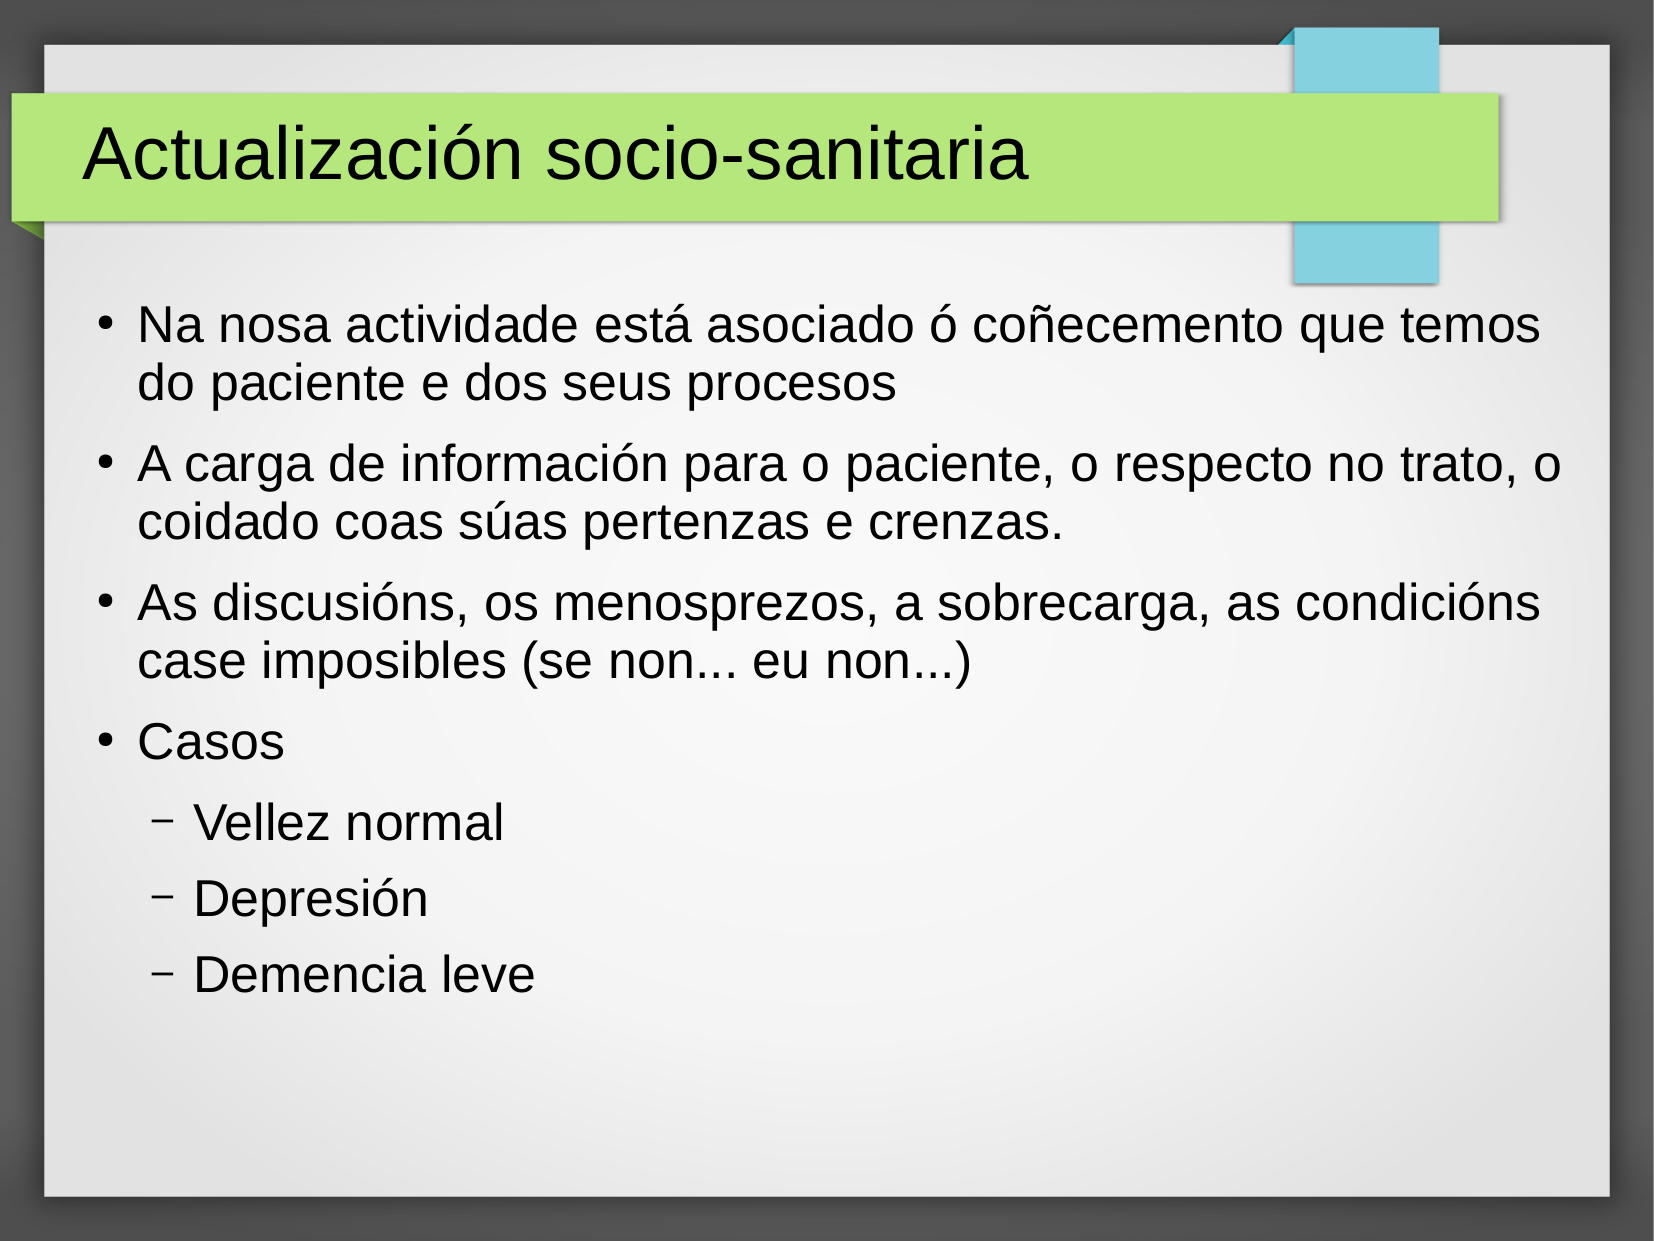

# Actualización socio-sanitaria
Na nosa actividade está asociado ó coñecemento que temos do paciente e dos seus procesos
A carga de información para o paciente, o respecto no trato, o coidado coas súas pertenzas e crenzas.
As discusións, os menosprezos, a sobrecarga, as condicións case imposibles (se non... eu non...)
Casos
Vellez normal
Depresión
Demencia leve